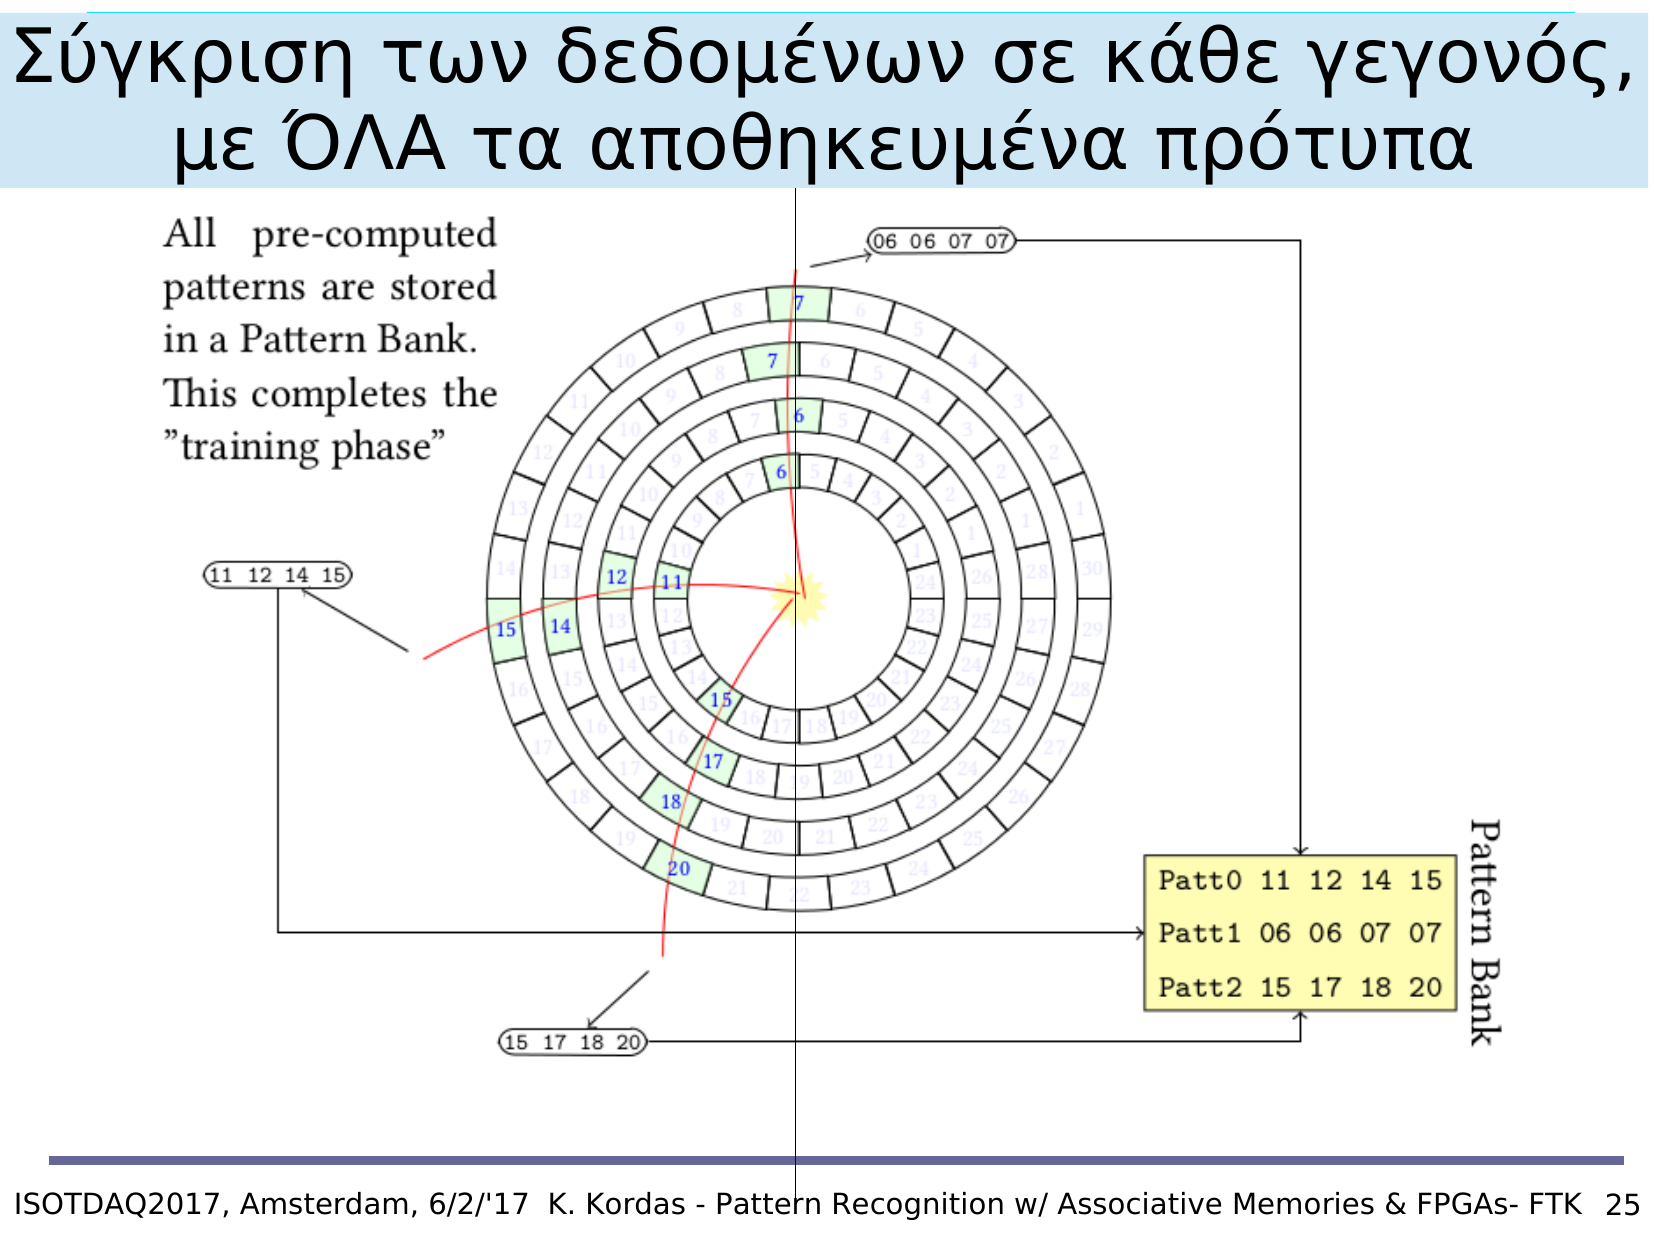

# Training: Make a “bank” of all patterns
Σύγκριση των δεδομένων σε κάθε γεγονός, με ΌΛΑ τα αποθηκευμένα πρότυπα
ISOTDAQ2017, Amsterdam, 6/2/'17
K. Kordas - Pattern Recognition w/ Associative Memories & FPGAs- FTK
25